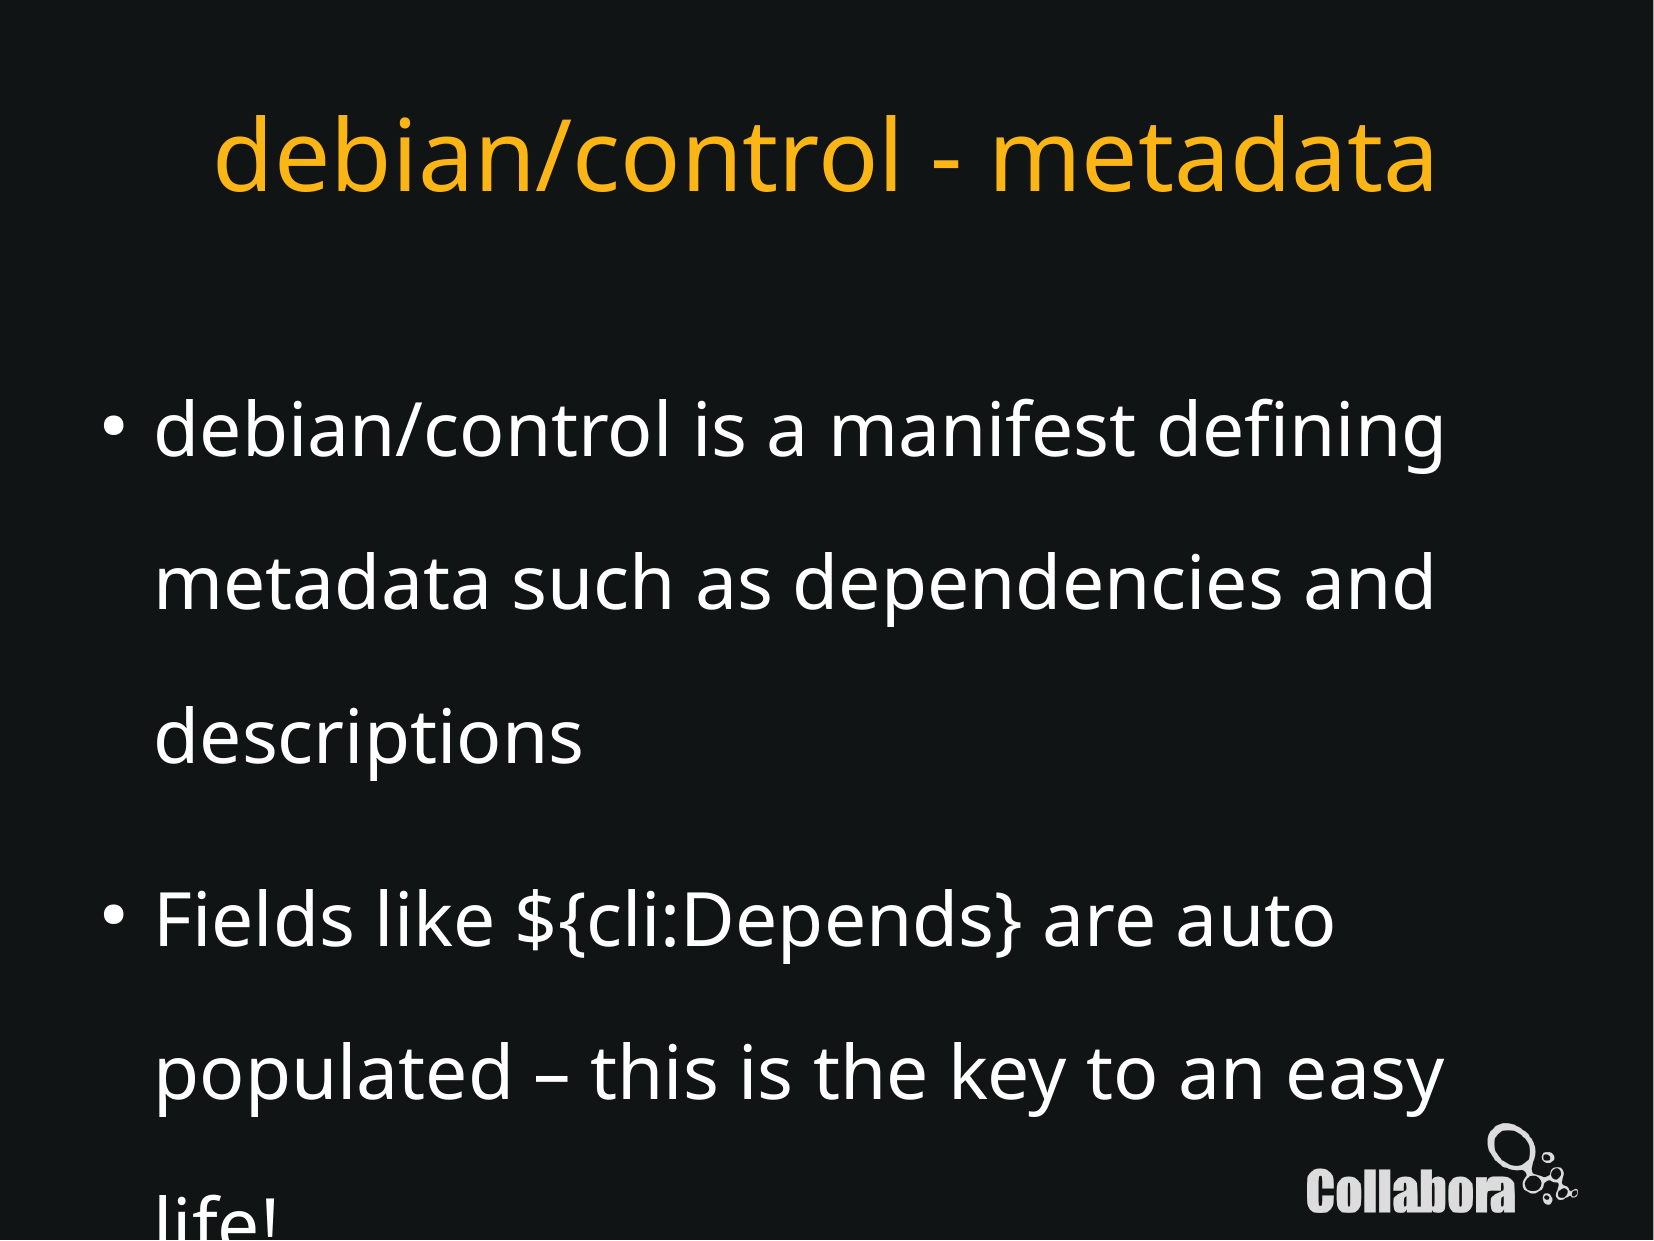

# debian/control - metadata
debian/control is a manifest defining metadata such as dependencies and descriptions
Fields like ${cli:Depends} are auto populated – this is the key to an easy life!
Sample on next slide